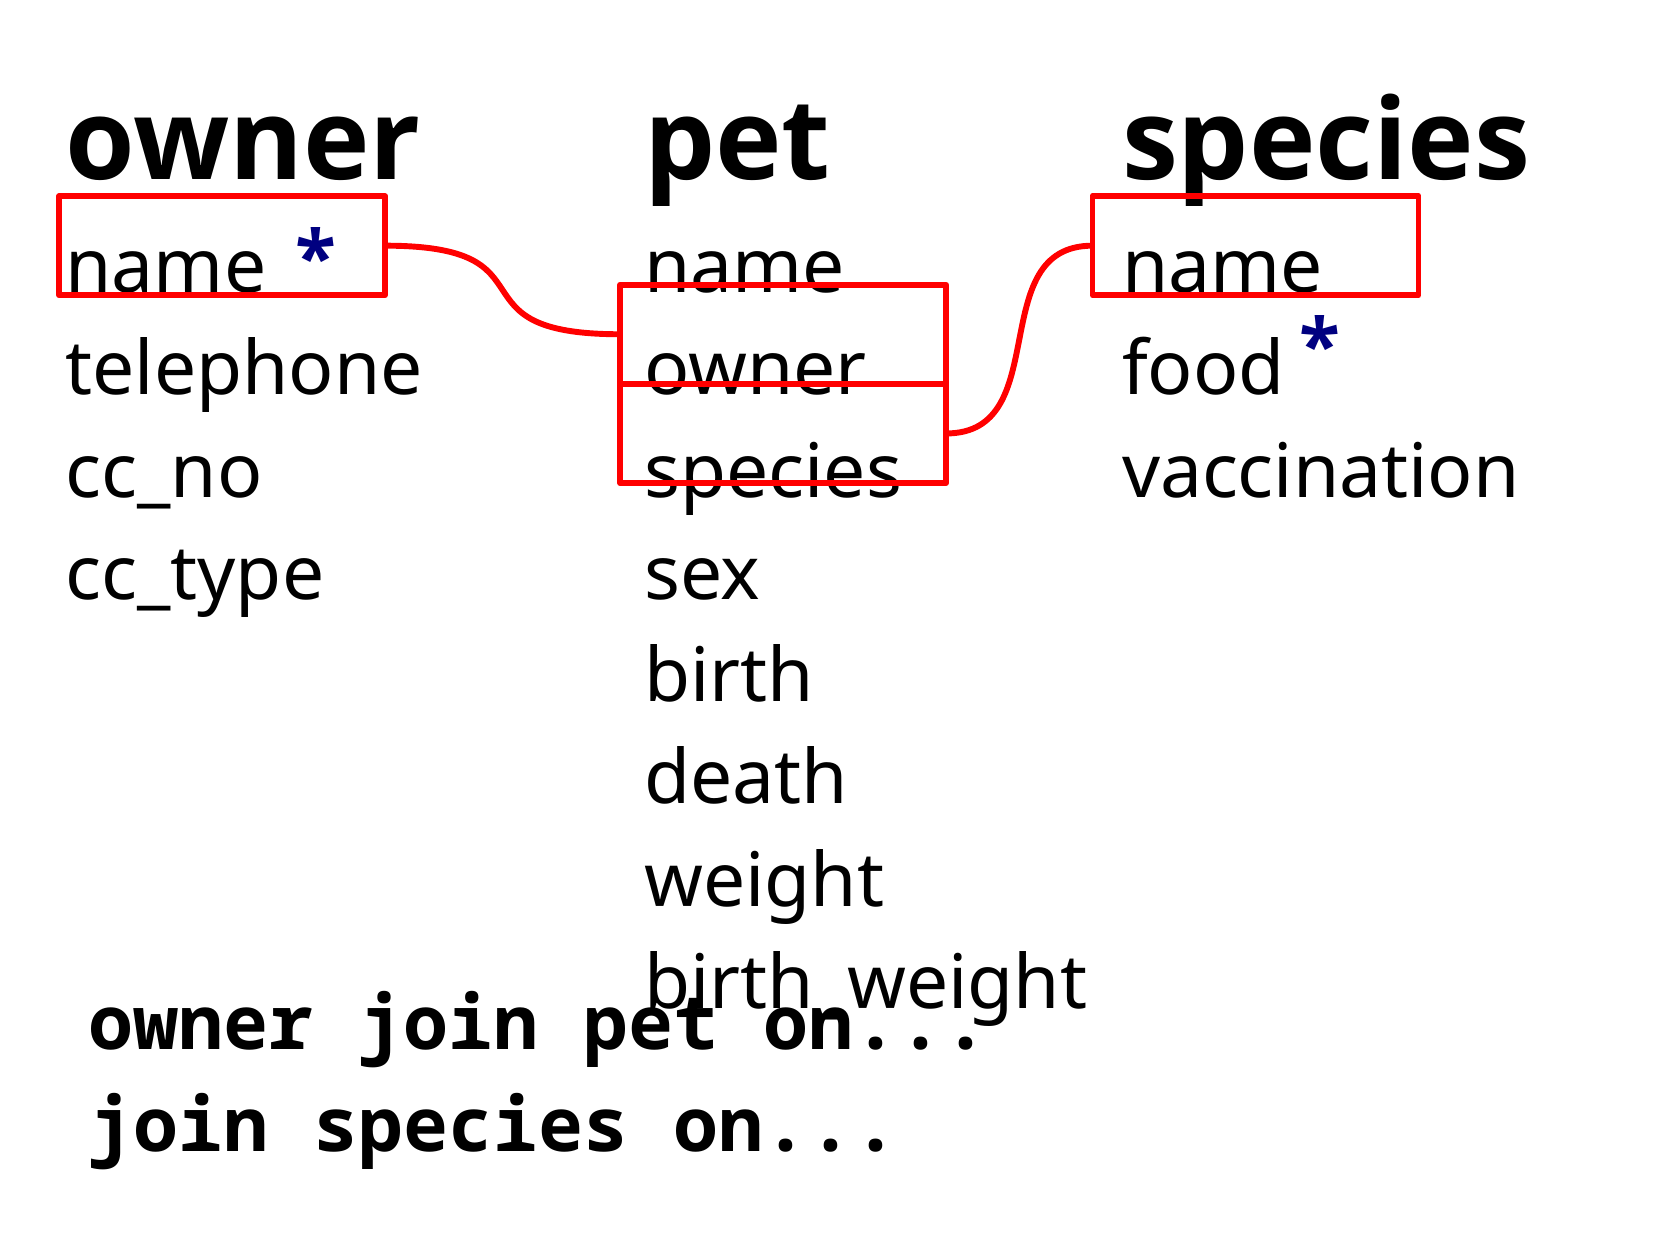

owner
name
telephone
cc_no
cc_type
# pet
name
owner
species
sex
birth
death
weight
birth_weight
species
name
food
vaccination
*
*
owner join pet on...
join species on...